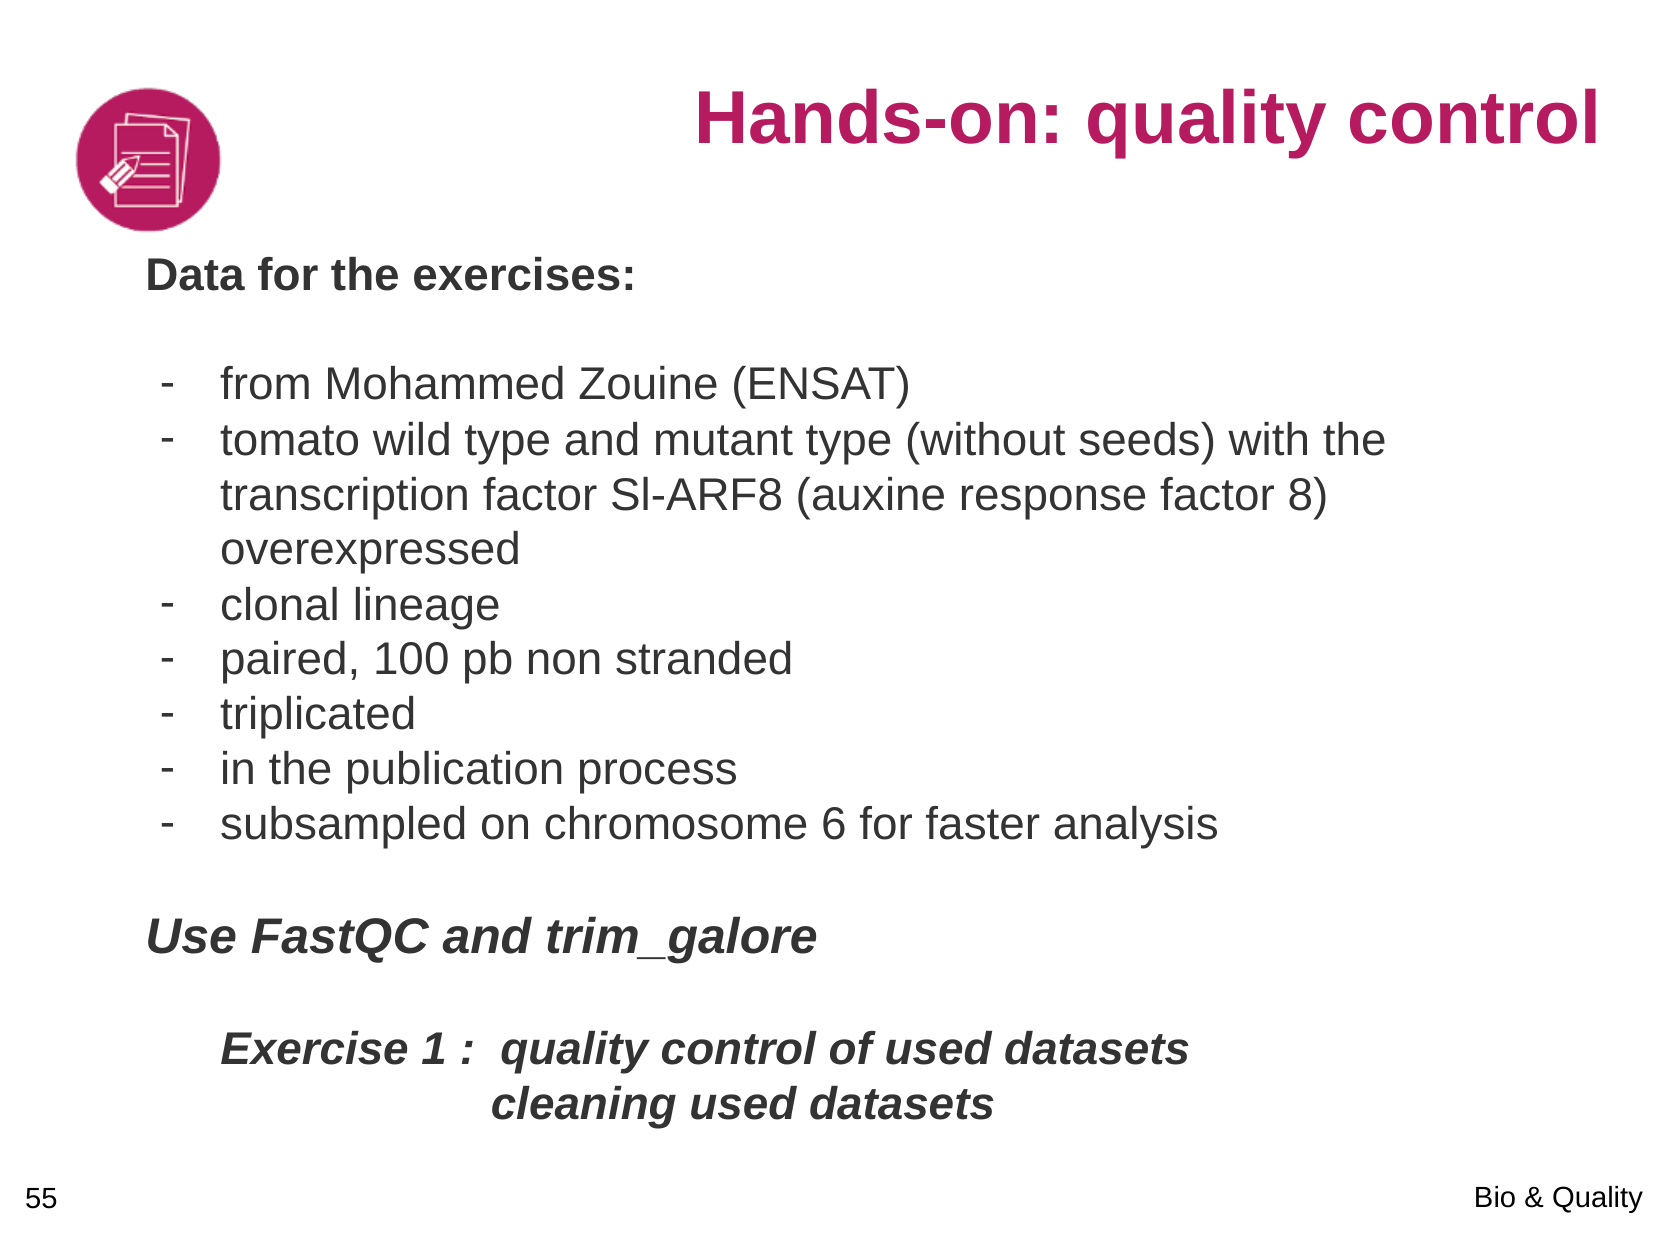

Hands-on: quality control
Data for the exercises:
from Mohammed Zouine (ENSAT)
tomato wild type and mutant type (without seeds) with the transcription factor Sl-ARF8 (auxine response factor 8) overexpressed
clonal lineage
paired, 100 pb non stranded
triplicated
in the publication process
subsampled on chromosome 6 for faster analysis
Use FastQC and trim_galore
Exercise 1 : quality control of used datasets
				cleaning used datasets